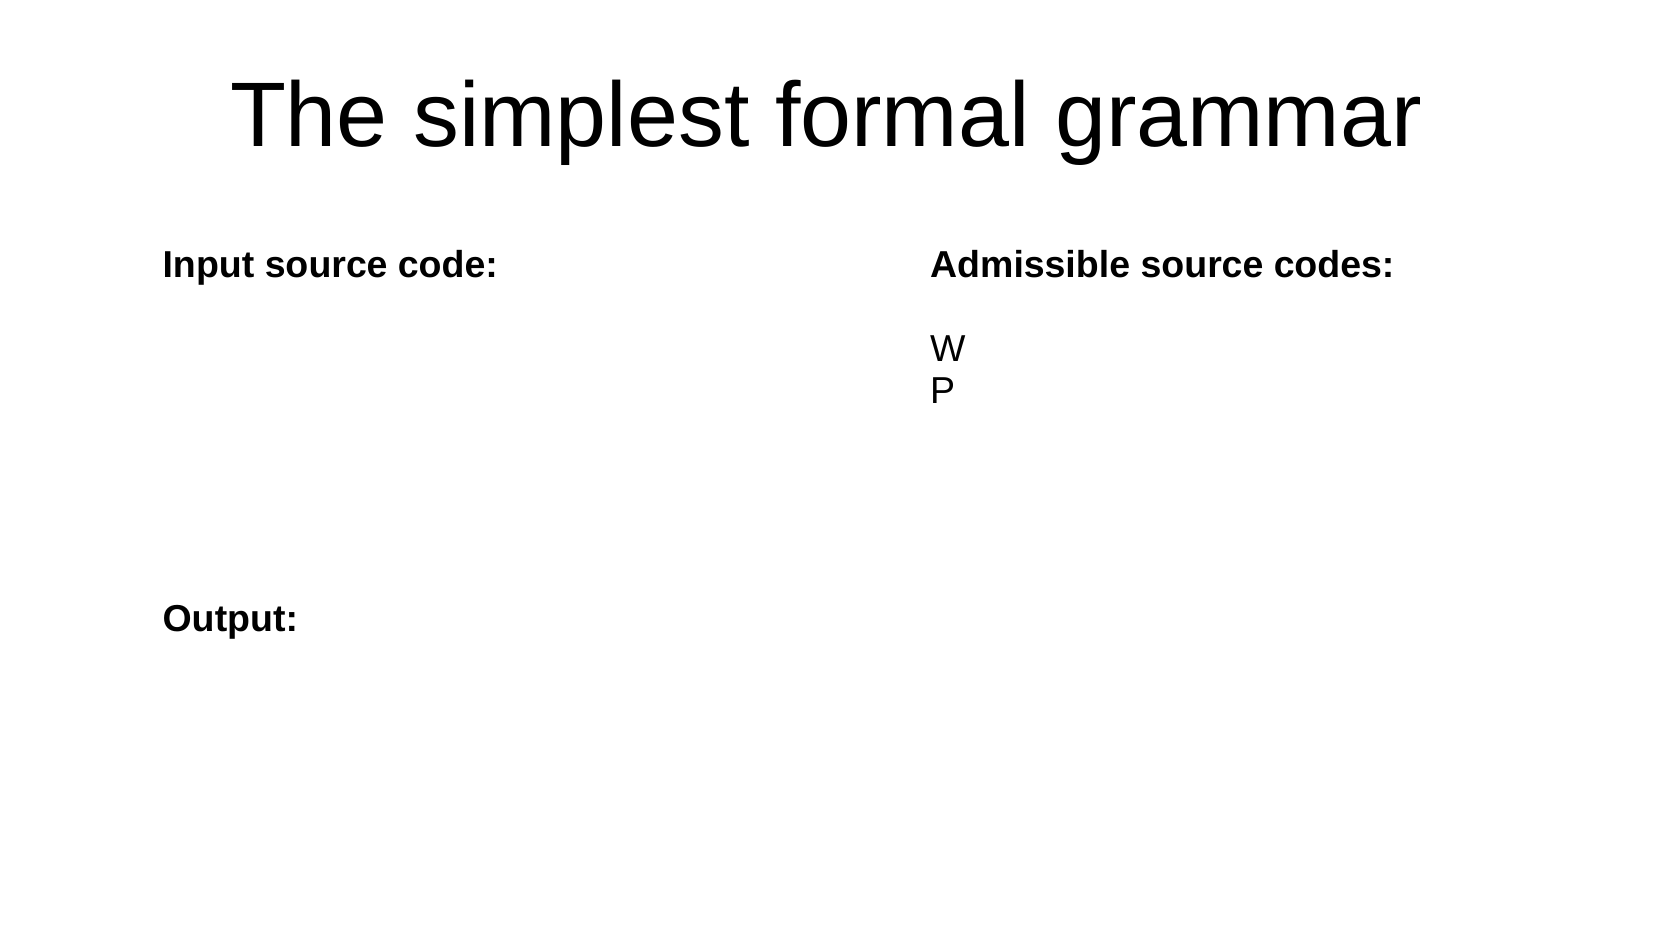

# The simplest formal grammar
Input source code:
Admissible source codes:
W
P
Output: